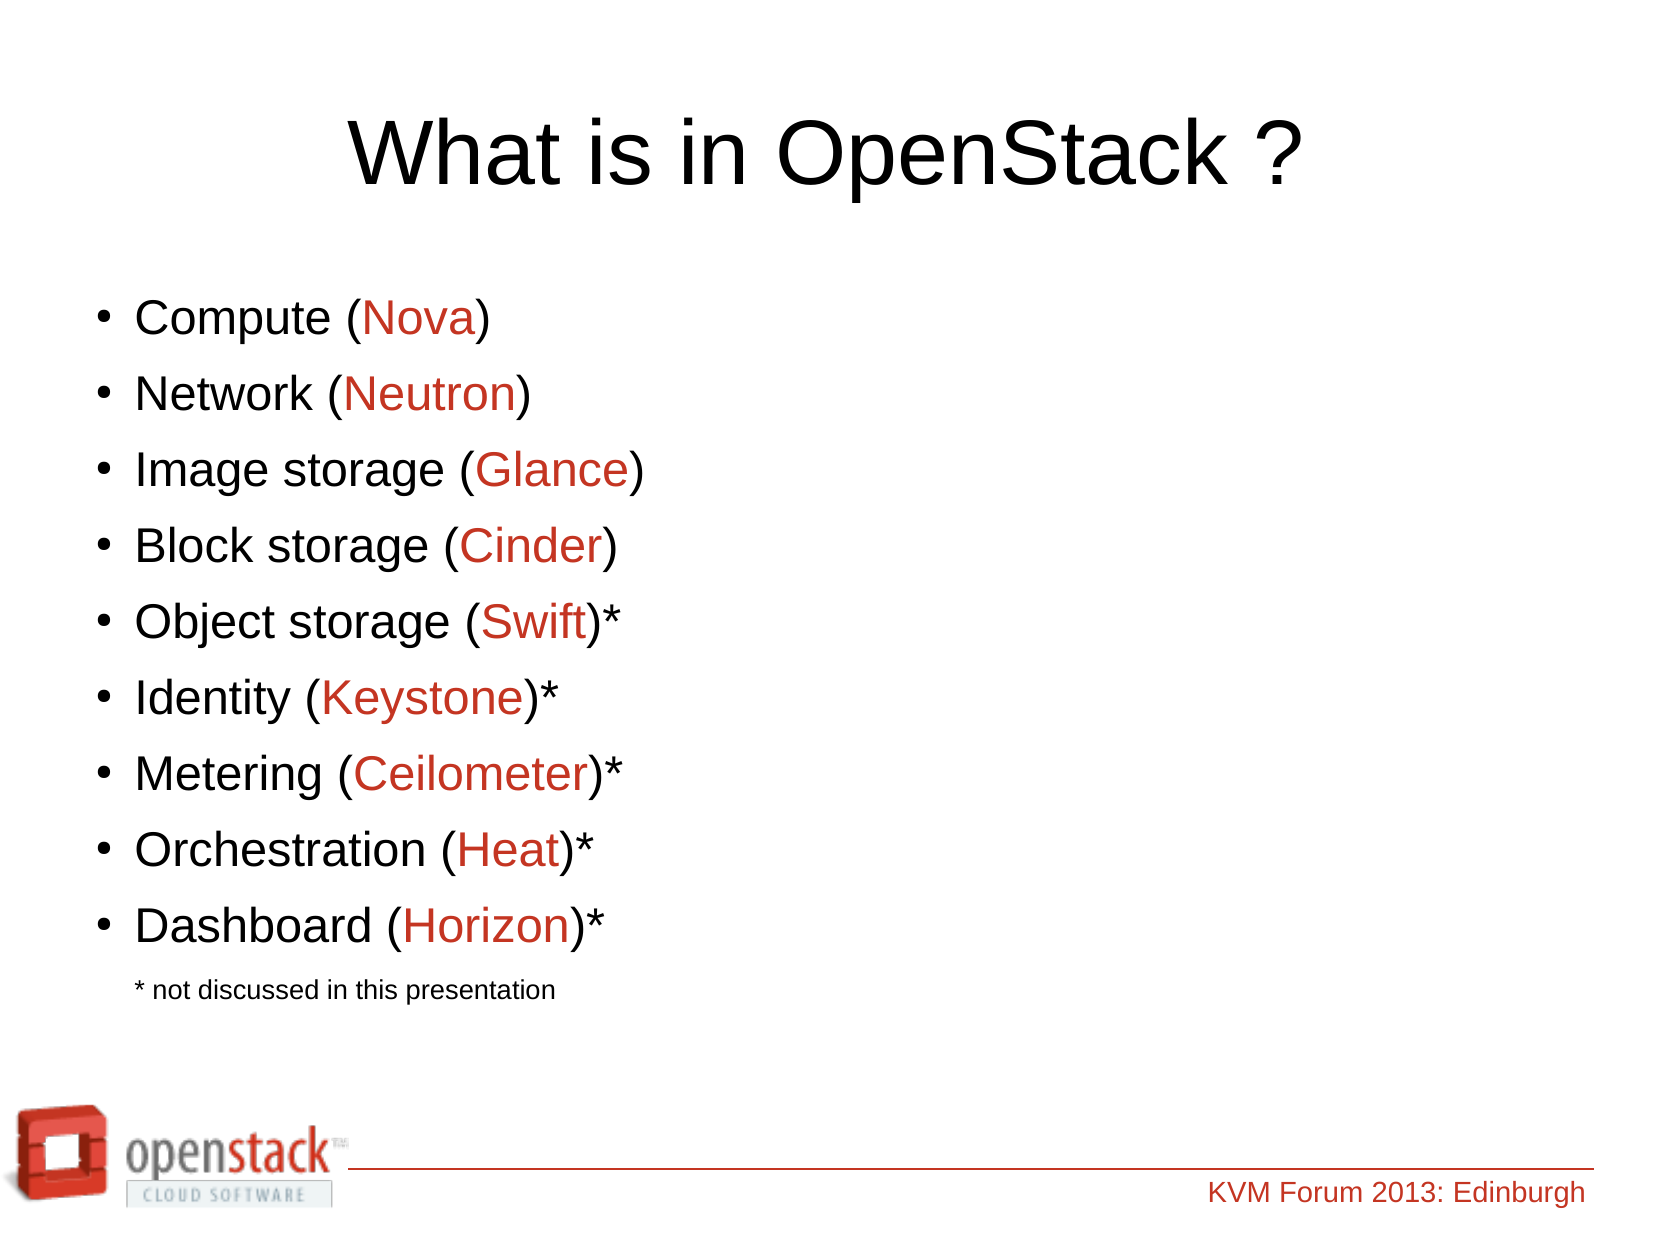

# What is in OpenStack ?
Compute (Nova)
Network (Neutron)
Image storage (Glance)
Block storage (Cinder)
Object storage (Swift)*
Identity (Keystone)*
Metering (Ceilometer)*
Orchestration (Heat)*
Dashboard (Horizon)*
* not discussed in this presentation